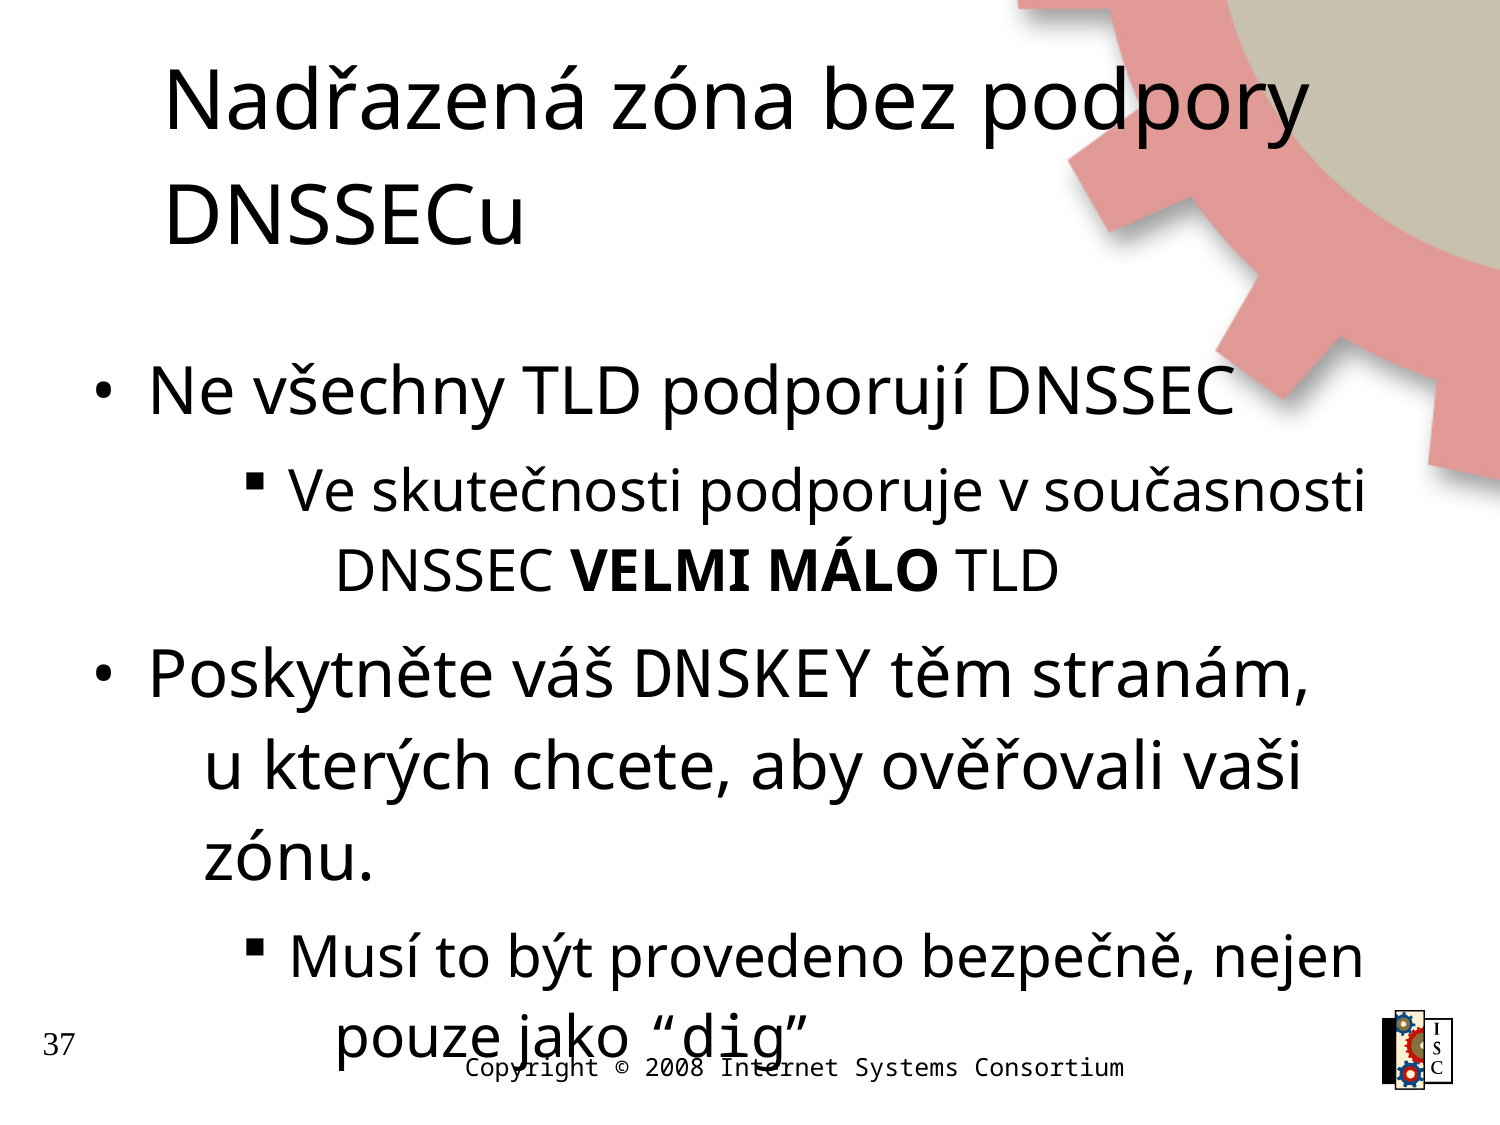

# Nadřazená zóna bez podpory DNSSECu
Ne všechny TLD podporují DNSSEC
Ve skutečnosti podporuje v současnosti DNSSEC VELMI MÁLO TLD
Poskytněte váš DNSKEY těm stranám, u kterých chcete, aby ověřovali vaši zónu.
Musí to být provedeno bezpečně, nejen pouze jako “dig”